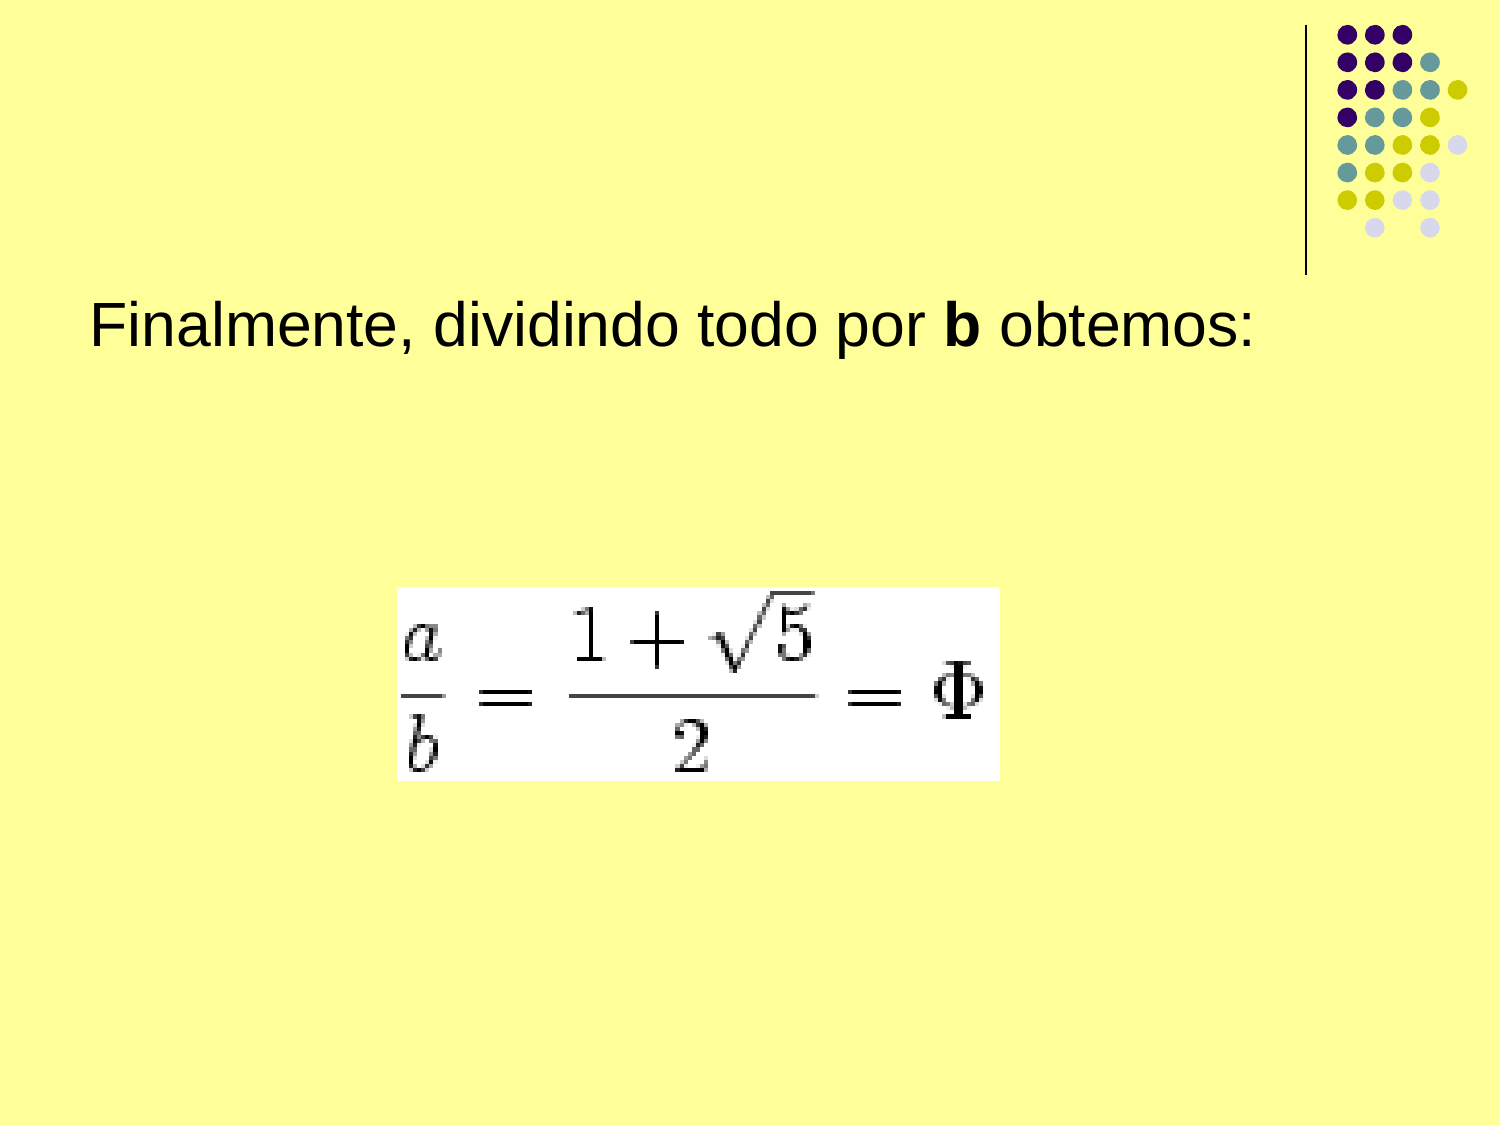

# Finalmente, dividindo todo por b obtemos: